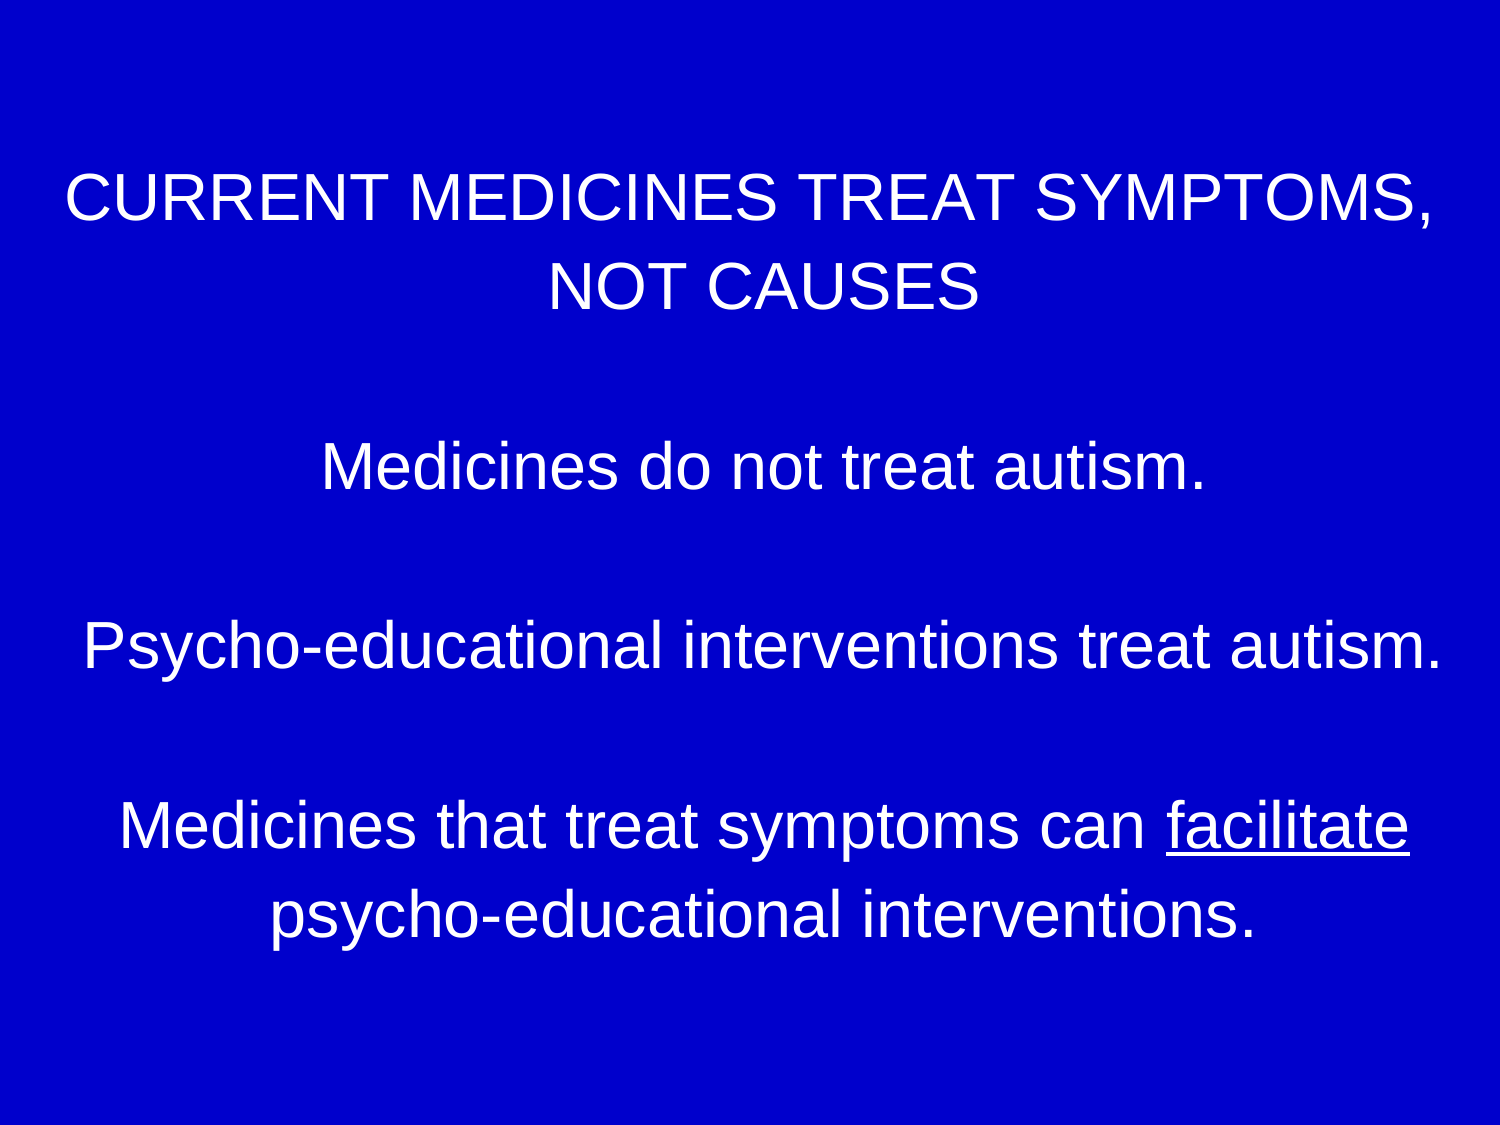

# CURRENT MEDICINES TREAT SYMPTOMS, NOT CAUSES Medicines do not treat autism. Psycho-educational interventions treat autism. Medicines that treat symptoms can facilitate psycho-educational interventions.